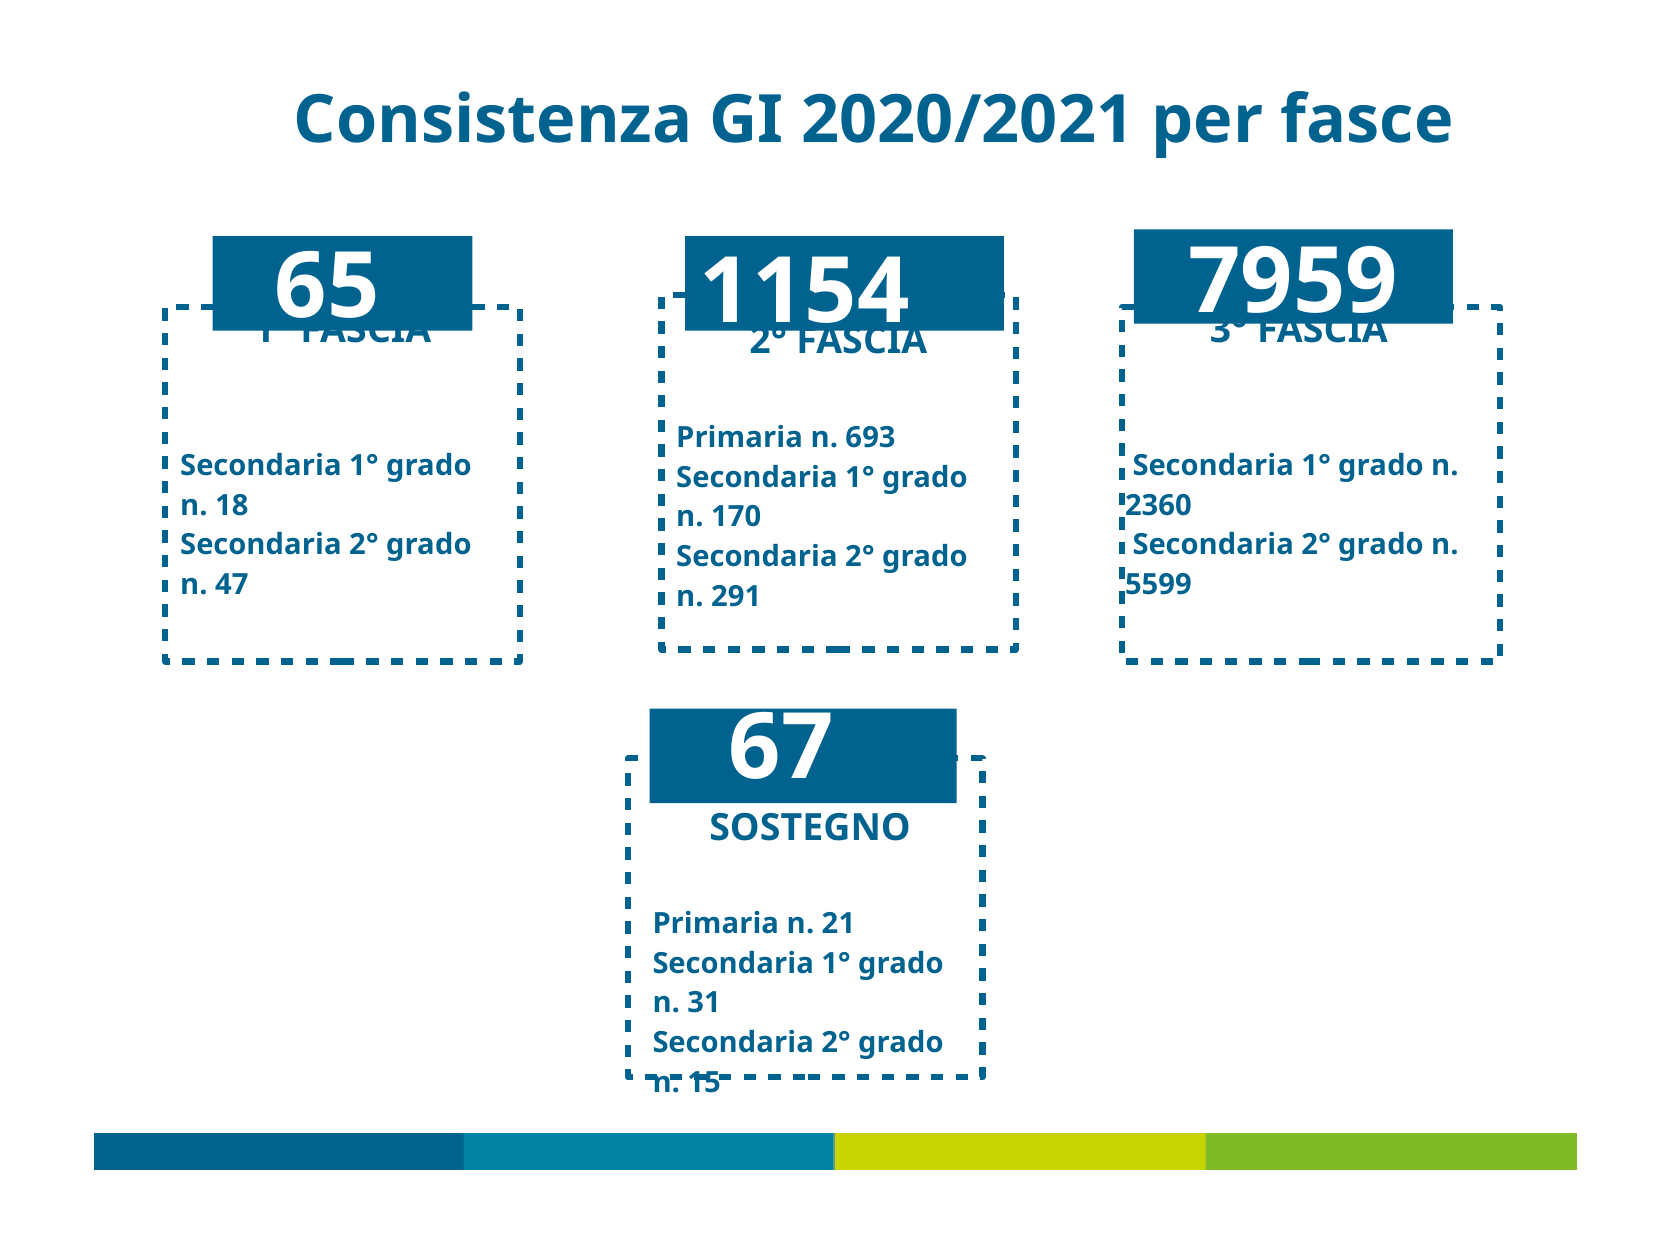

Consistenza GI 2020/2021 per fasce
 65
1154
7959
1° FASCIA
Secondaria 1° grado n. 18
Secondaria 2° grado n. 47
3° FASCIA
 Secondaria 1° grado n. 2360
 Secondaria 2° grado n. 5599
2° FASCIA
Primaria n. 693
Secondaria 1° grado n. 170
Secondaria 2° grado n. 291
67
ELENCHI DEL SOSTEGNO
Primaria n. 21
Secondaria 1° grado n. 31
Secondaria 2° grado n. 15
288